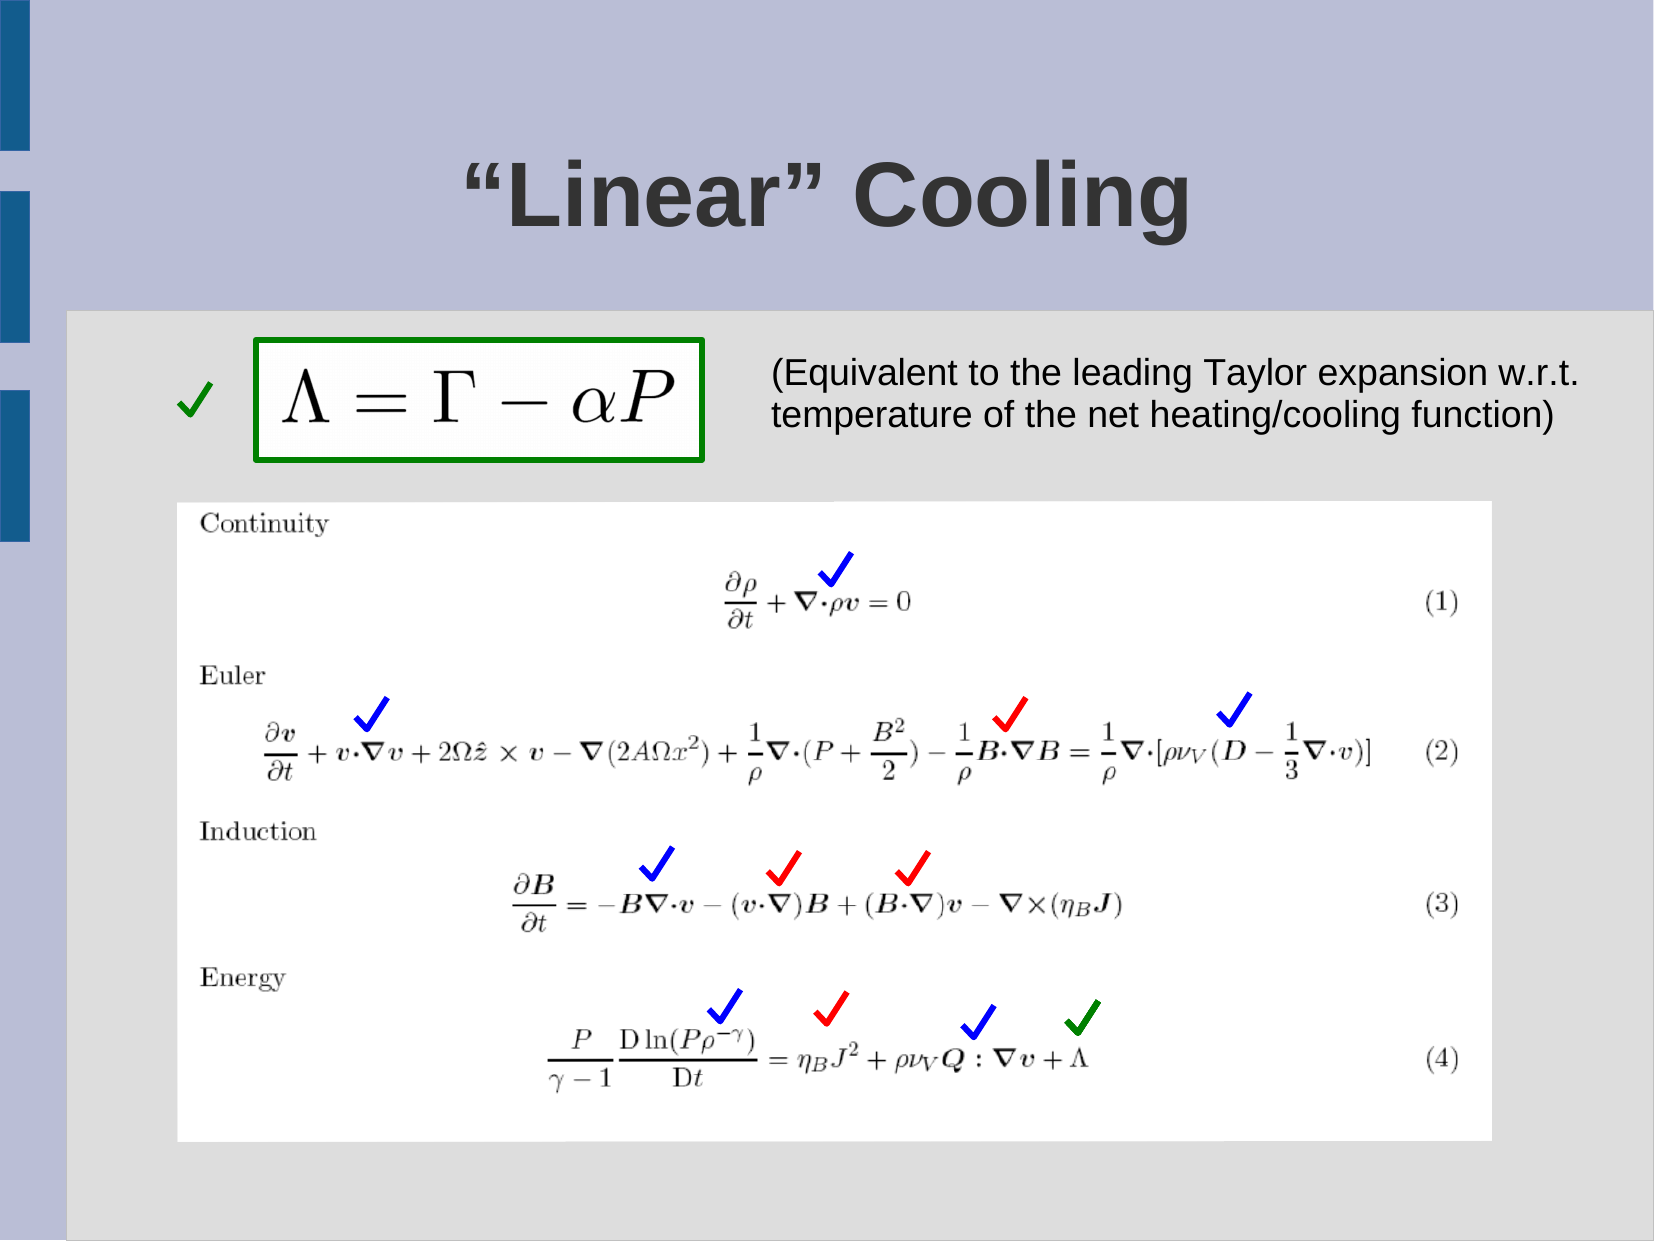

# “Linear” Cooling
(Equivalent to the leading Taylor expansion w.r.t. temperature of the net heating/cooling function)